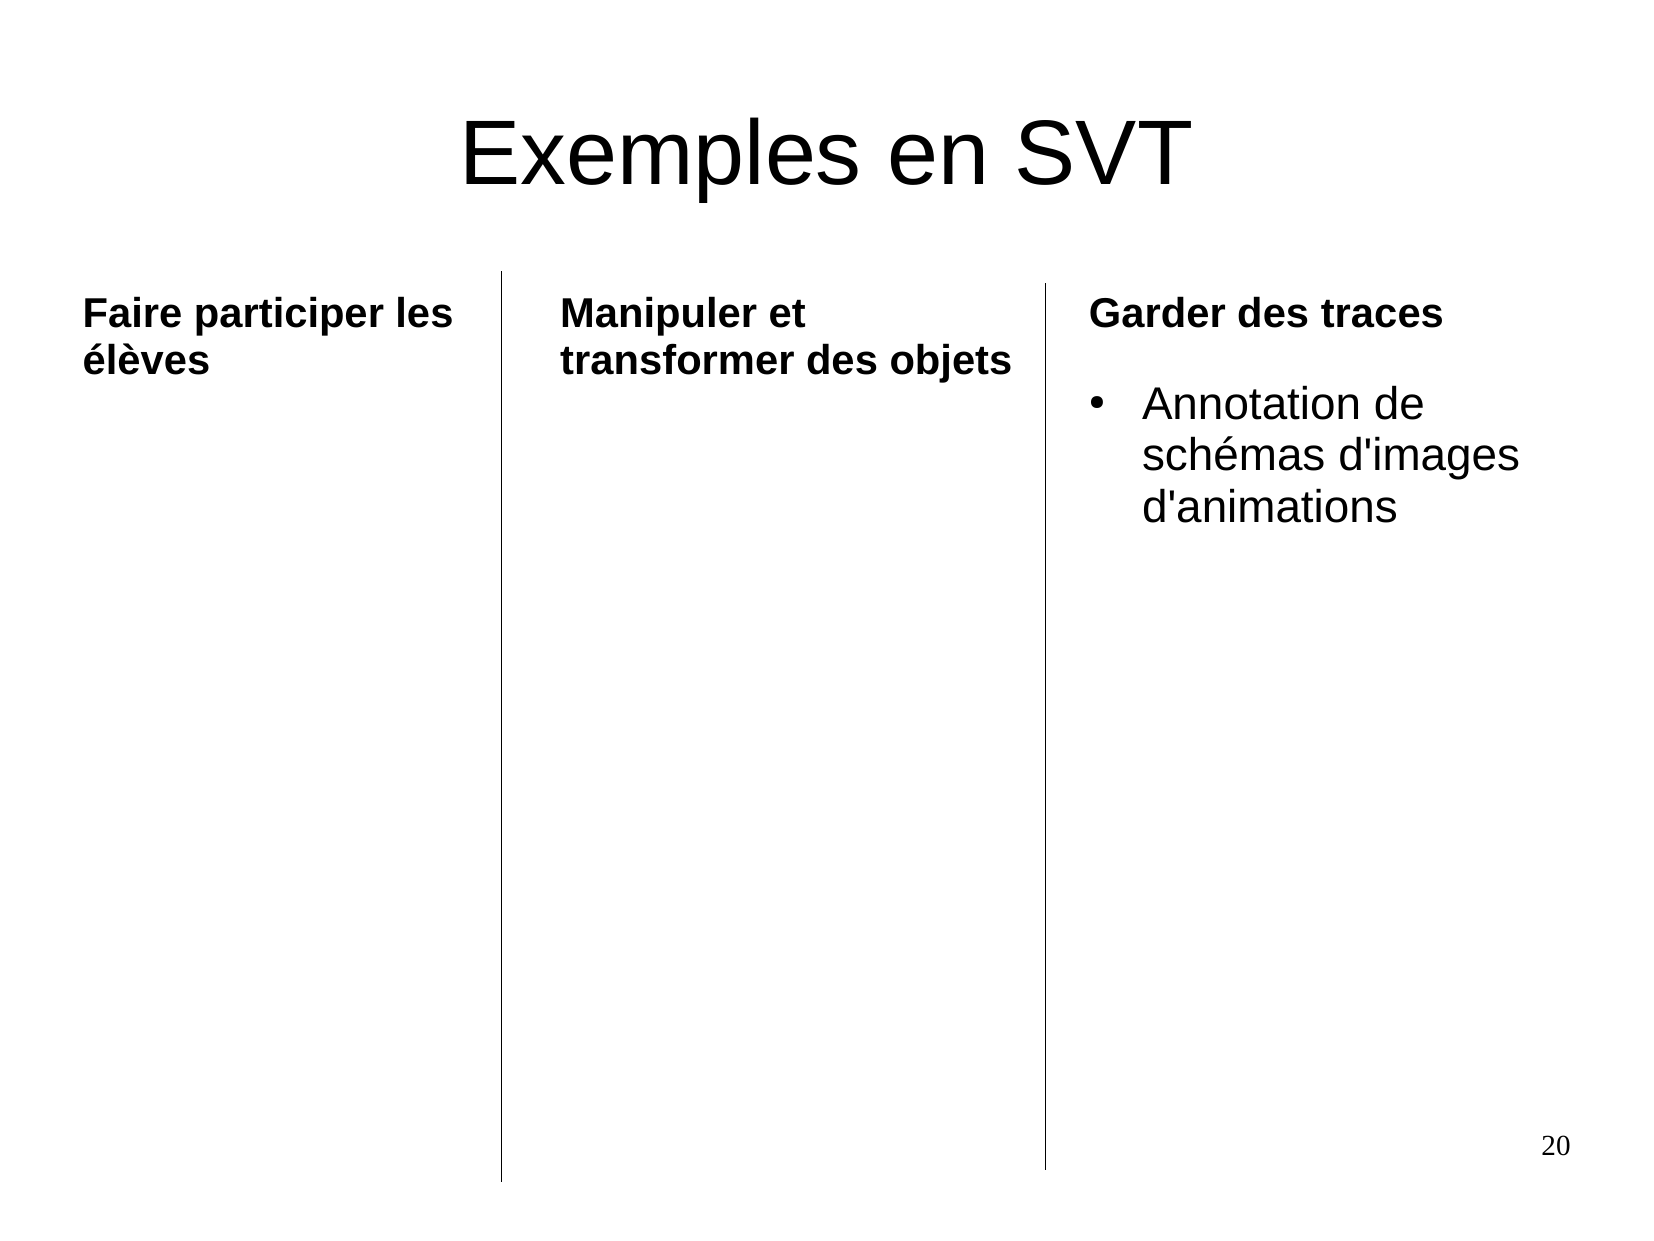

# Exemples en SVT
Faire participer les élèves
Manipuler et transformer des objets
Garder des traces
Annotation de schémas d'images d'animations
20